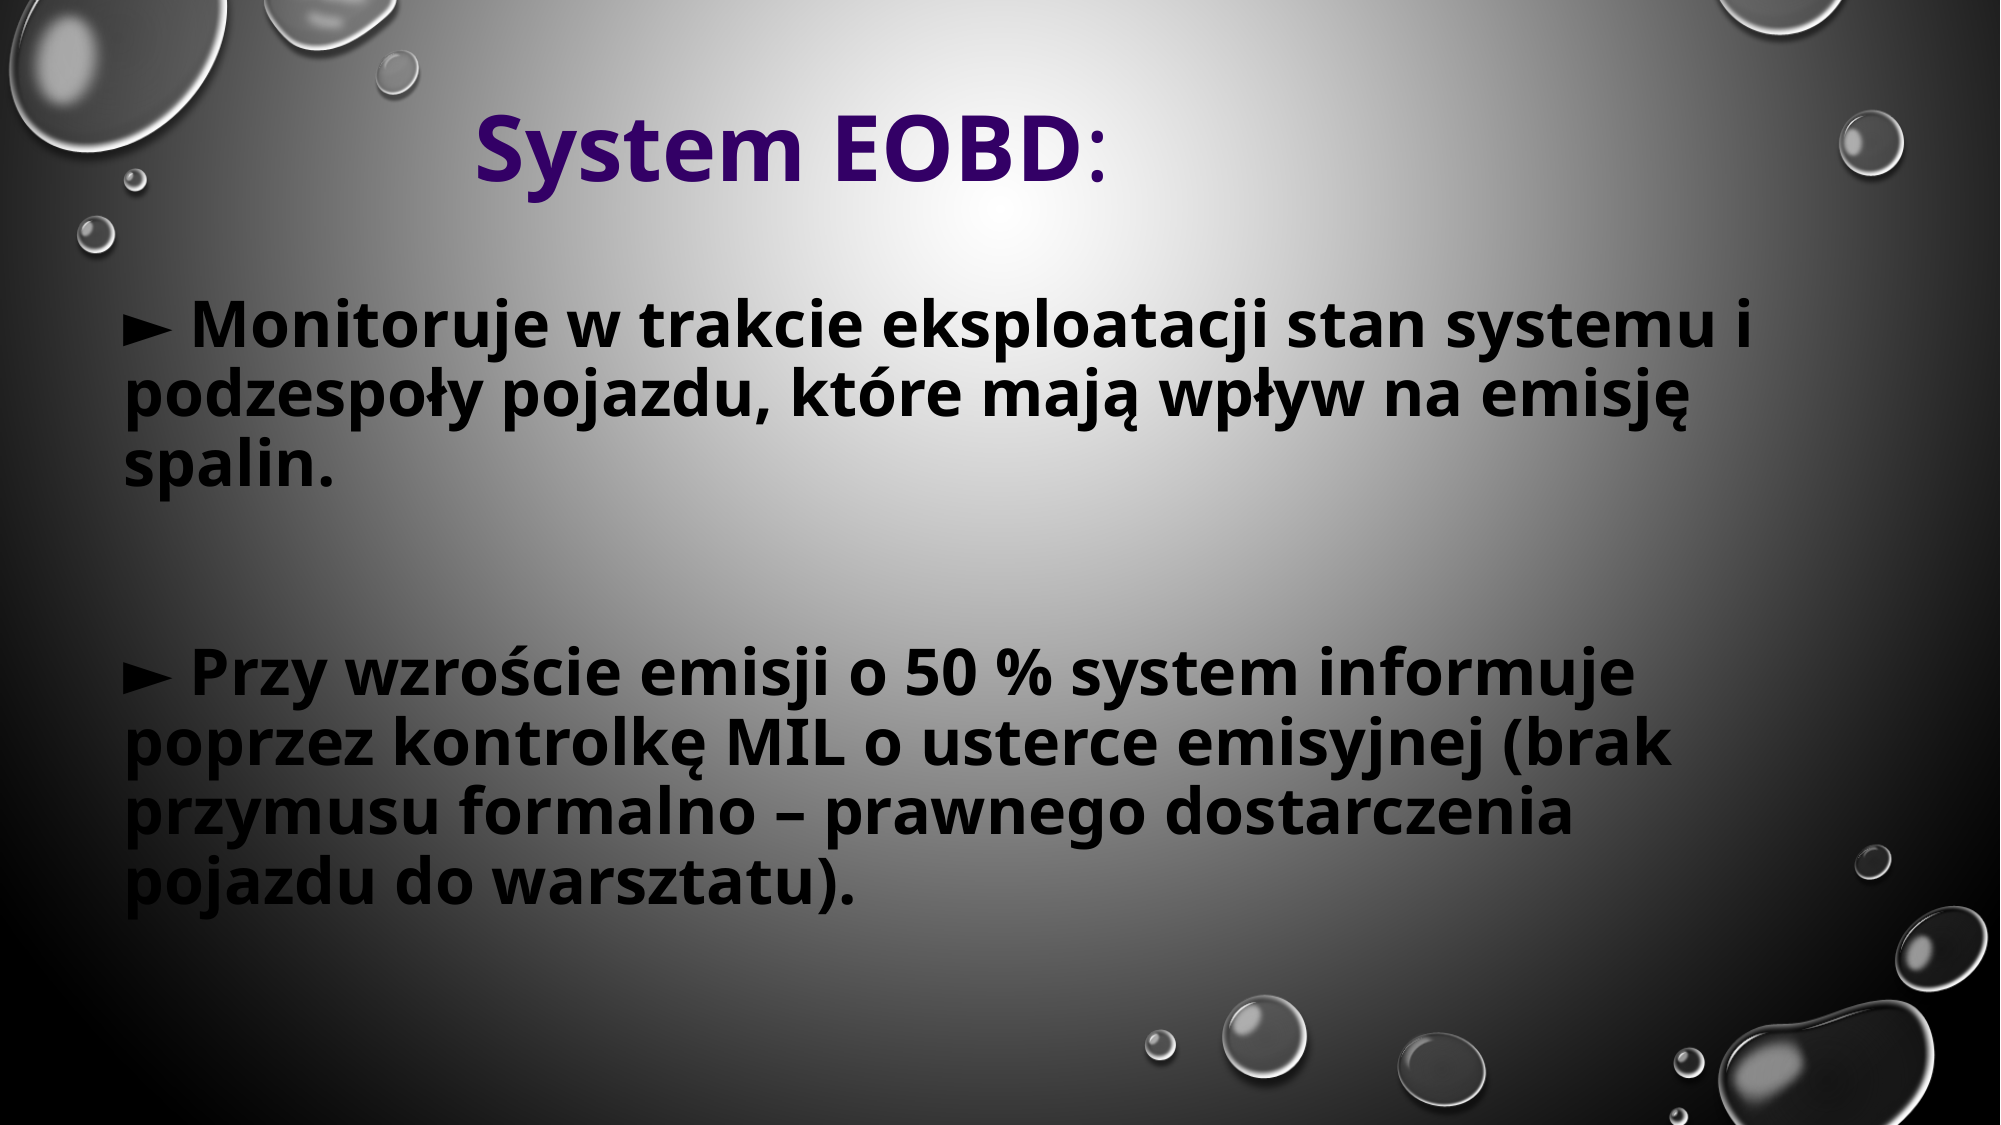

# System EOBD: ► Monitoruje w trakcie eksploatacji stan systemu i podzespoły pojazdu, które mają wpływ na emisję spalin. ► Przy wzroście emisji o 50 % system informuje poprzez kontrolkę MIL o usterce emisyjnej (brak przymusu formalno – prawnego dostarczenia pojazdu do warsztatu).